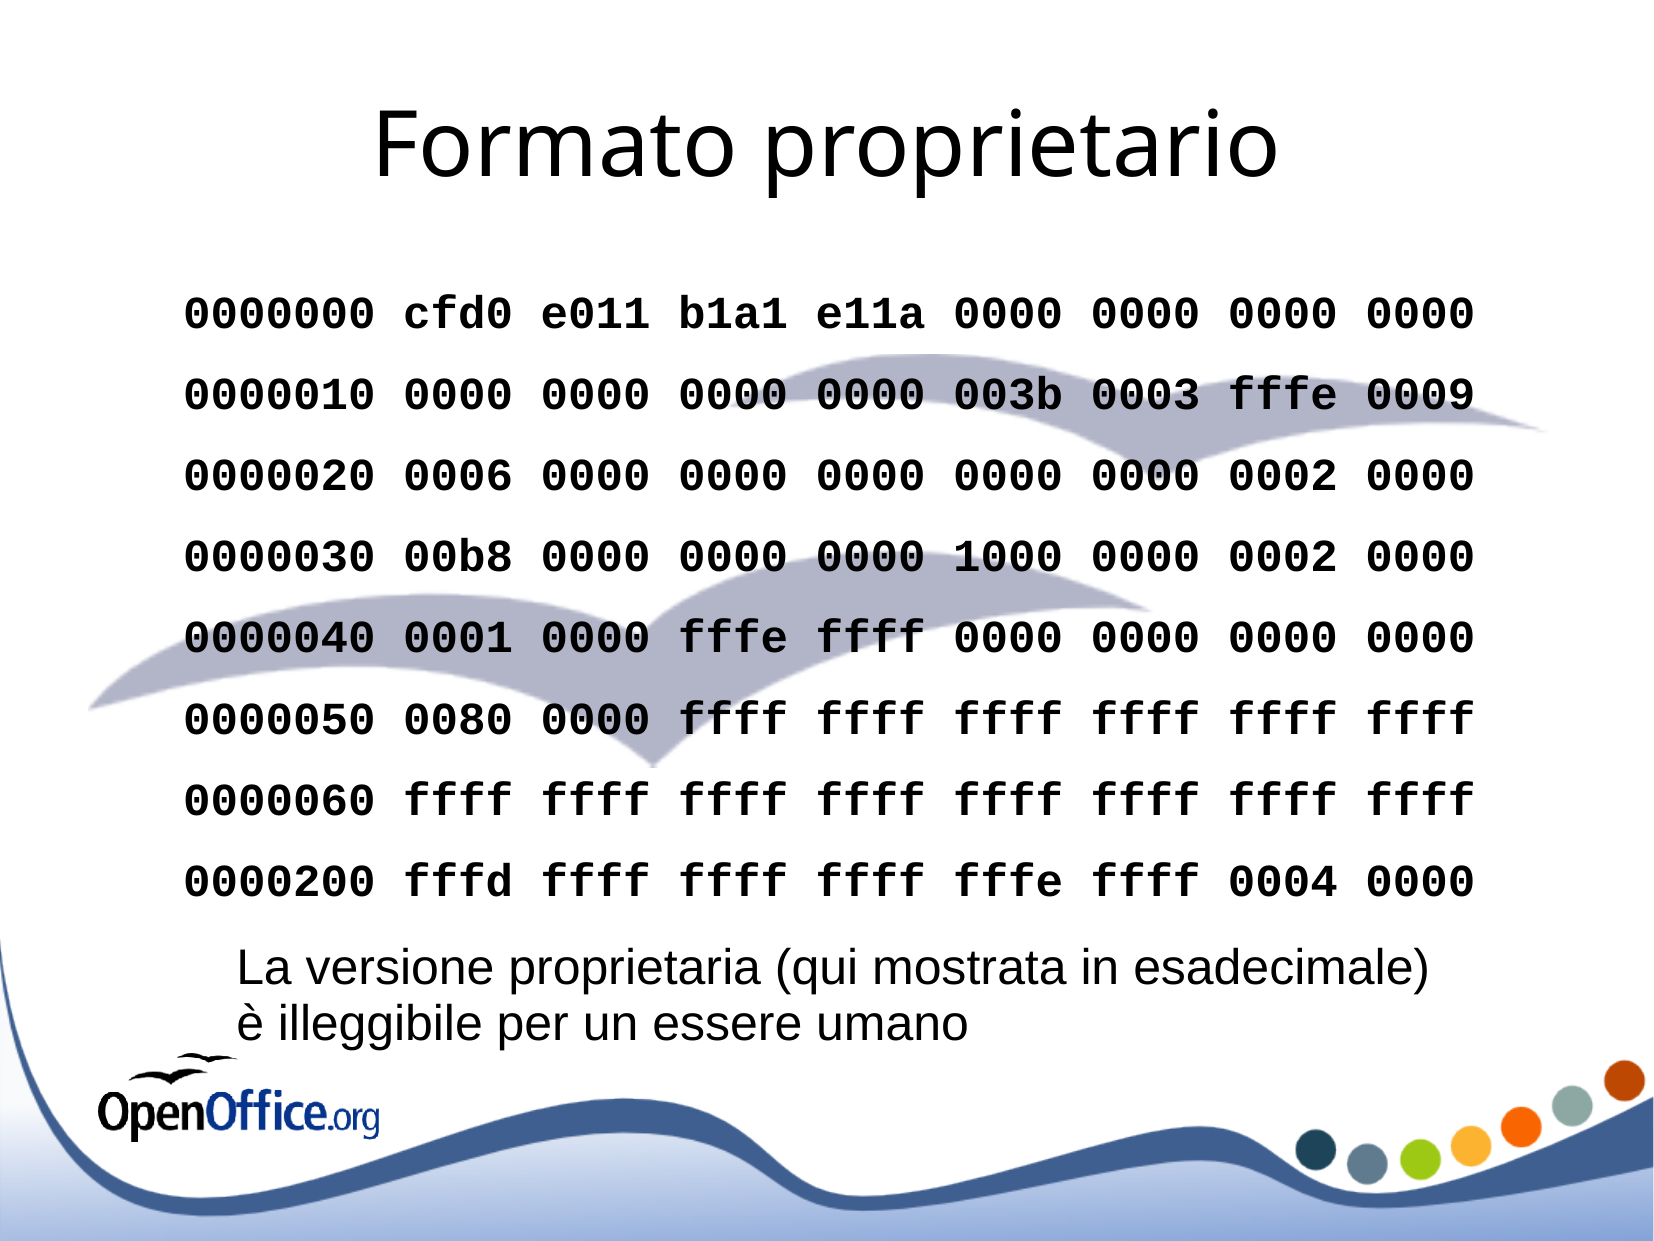

# Formato proprietario
0000000 cfd0 e011 b1a1 e11a 0000 0000 0000 0000
0000010 0000 0000 0000 0000 003b 0003 fffe 0009
0000020 0006 0000 0000 0000 0000 0000 0002 0000
0000030 00b8 0000 0000 0000 1000 0000 0002 0000
0000040 0001 0000 fffe ffff 0000 0000 0000 0000
0000050 0080 0000 ffff ffff ffff ffff ffff ffff
0000060 ffff ffff ffff ffff ffff ffff ffff ffff
0000200 fffd ffff ffff ffff fffe ffff 0004 0000
La versione proprietaria (qui mostrata in esadecimale)
è illeggibile per un essere umano